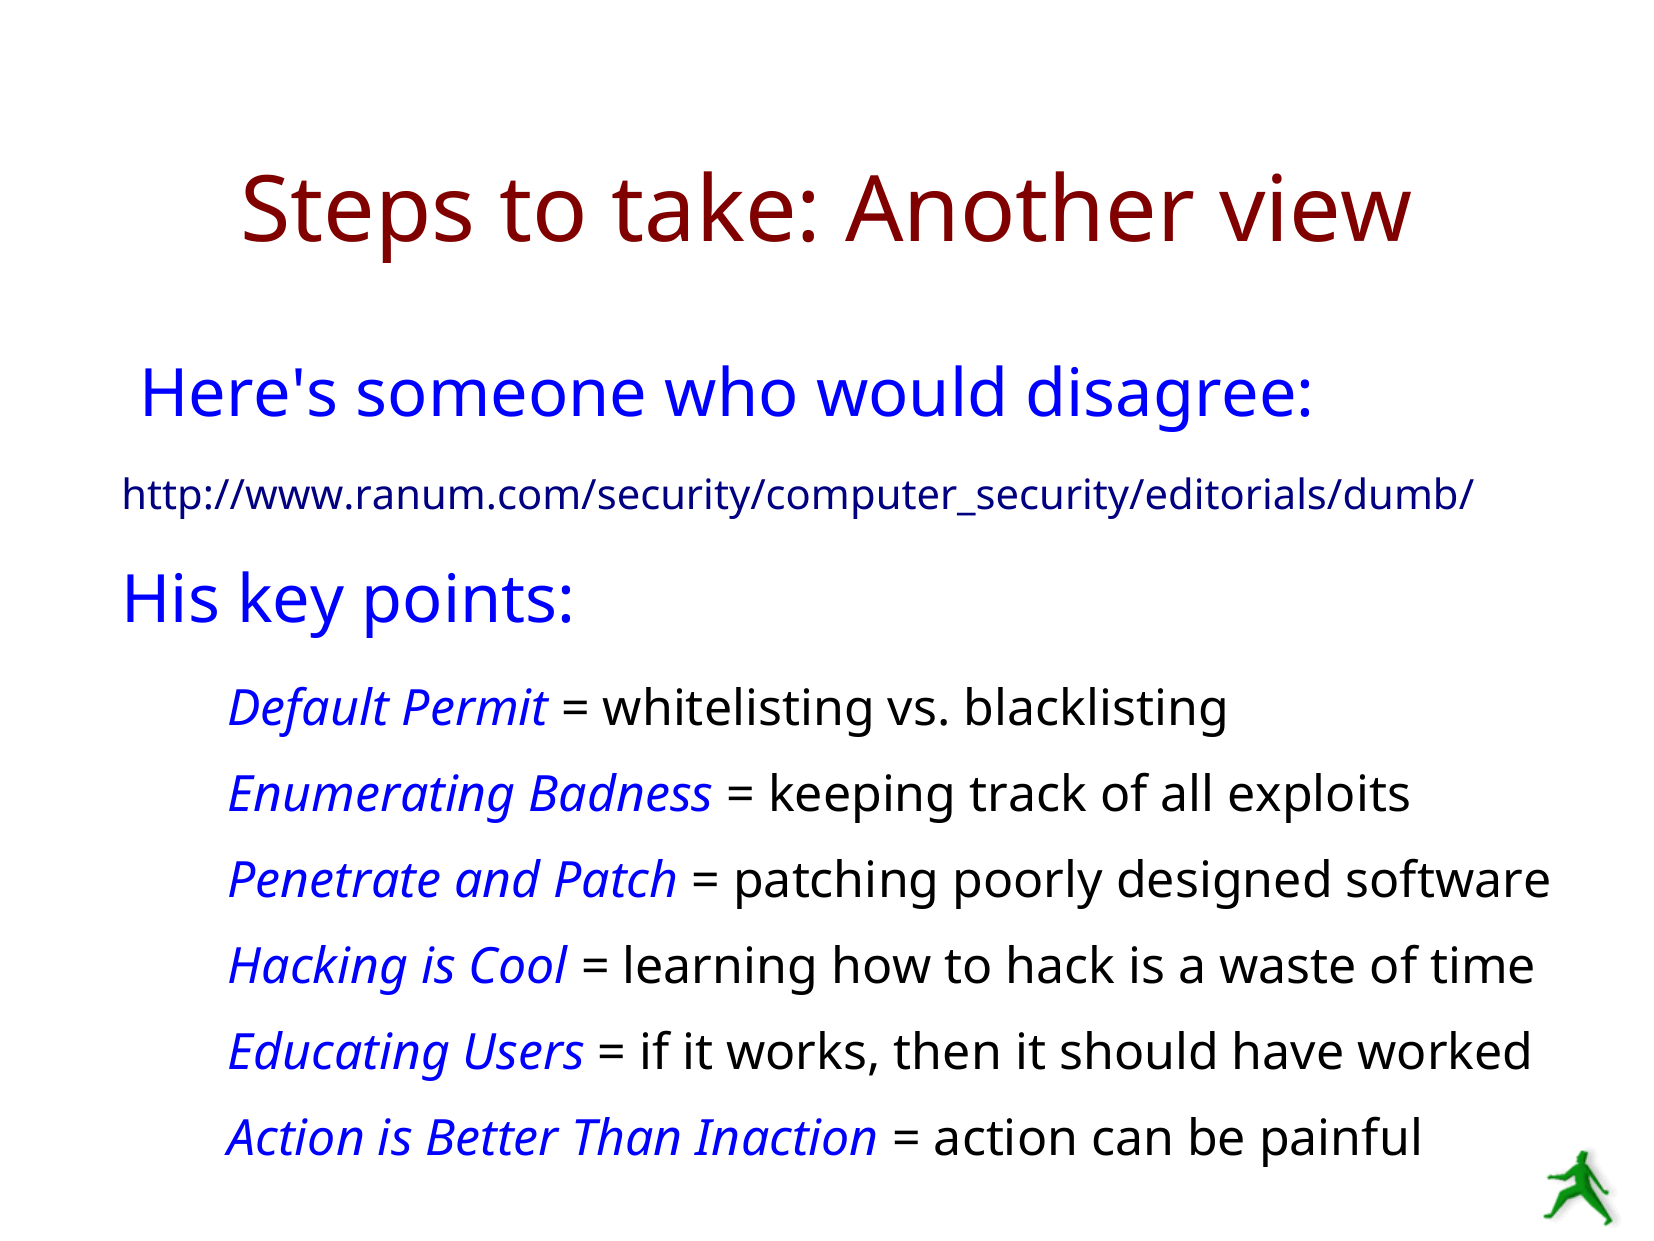

# Steps to take: Another view
Here's someone who would disagree:
http://www.ranum.com/security/computer_security/editorials/dumb/
His key points:
Default Permit = whitelisting vs. blacklisting
Enumerating Badness = keeping track of all exploits
Penetrate and Patch = patching poorly designed software
Hacking is Cool = learning how to hack is a waste of time
Educating Users = if it works, then it should have worked
Action is Better Than Inaction = action can be painful